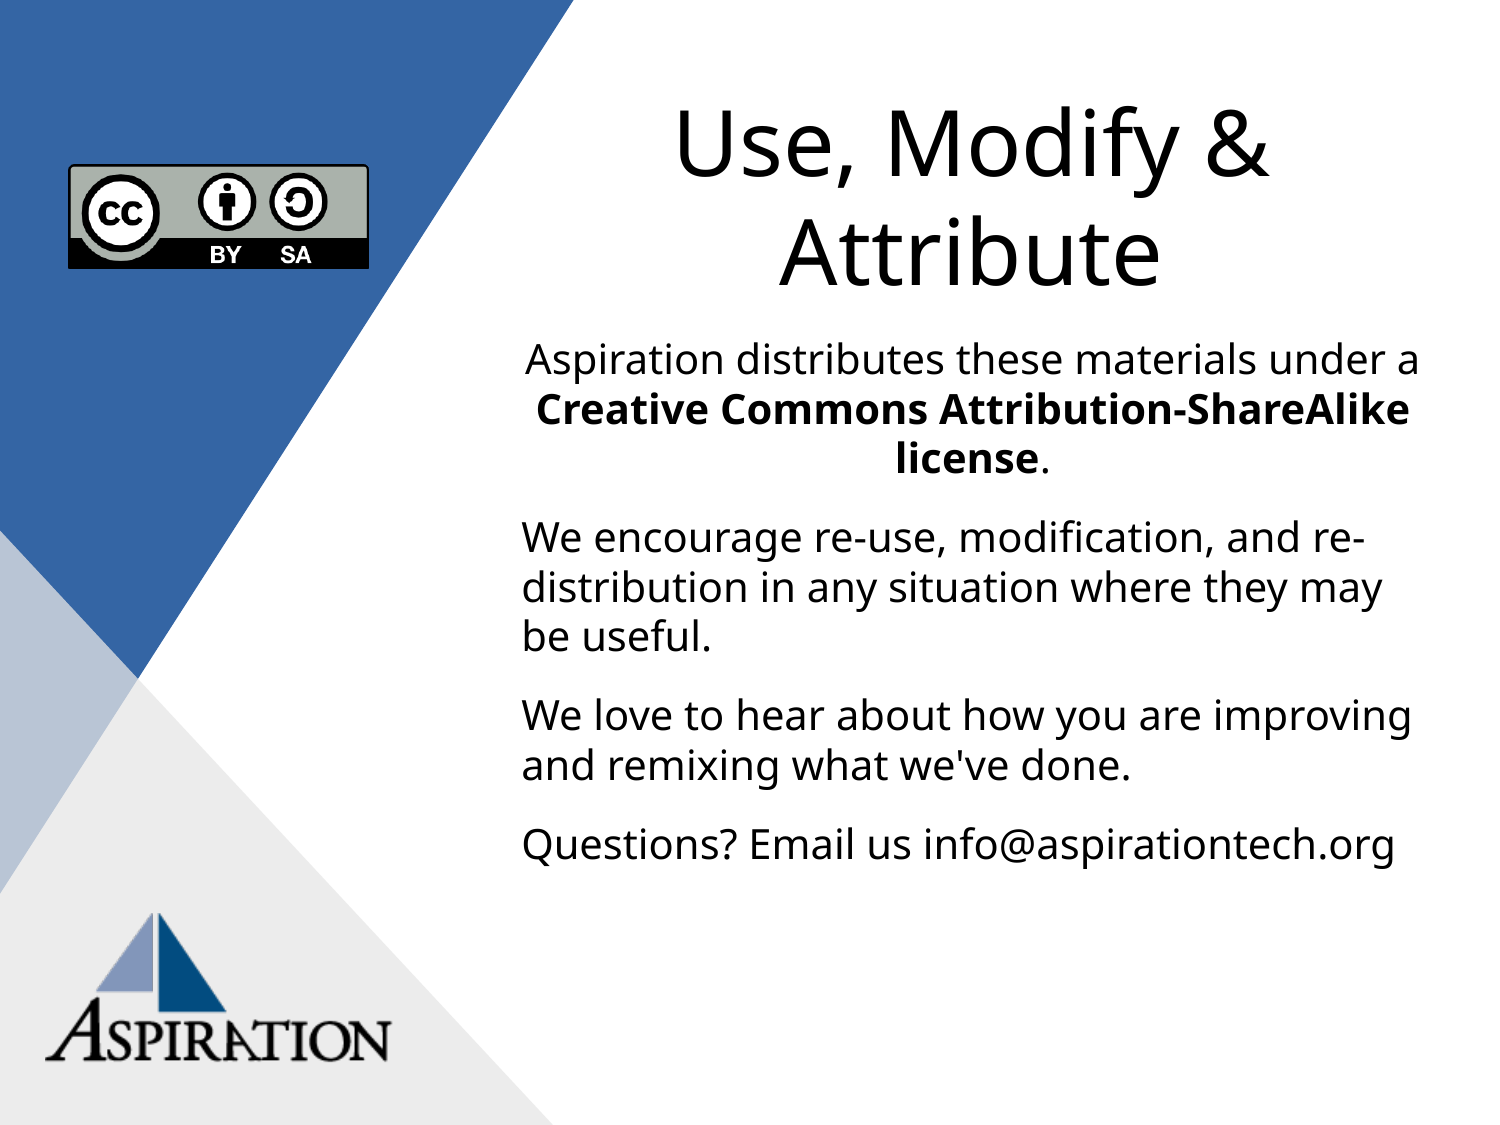

# Use, Modify & Attribute
Aspiration distributes these materials under a Creative Commons Attribution-ShareAlike license.
We encourage re-use, modification, and re-distribution in any situation where they may be useful.
We love to hear about how you are improving and remixing what we've done.
Questions? Email us info@aspirationtech.org